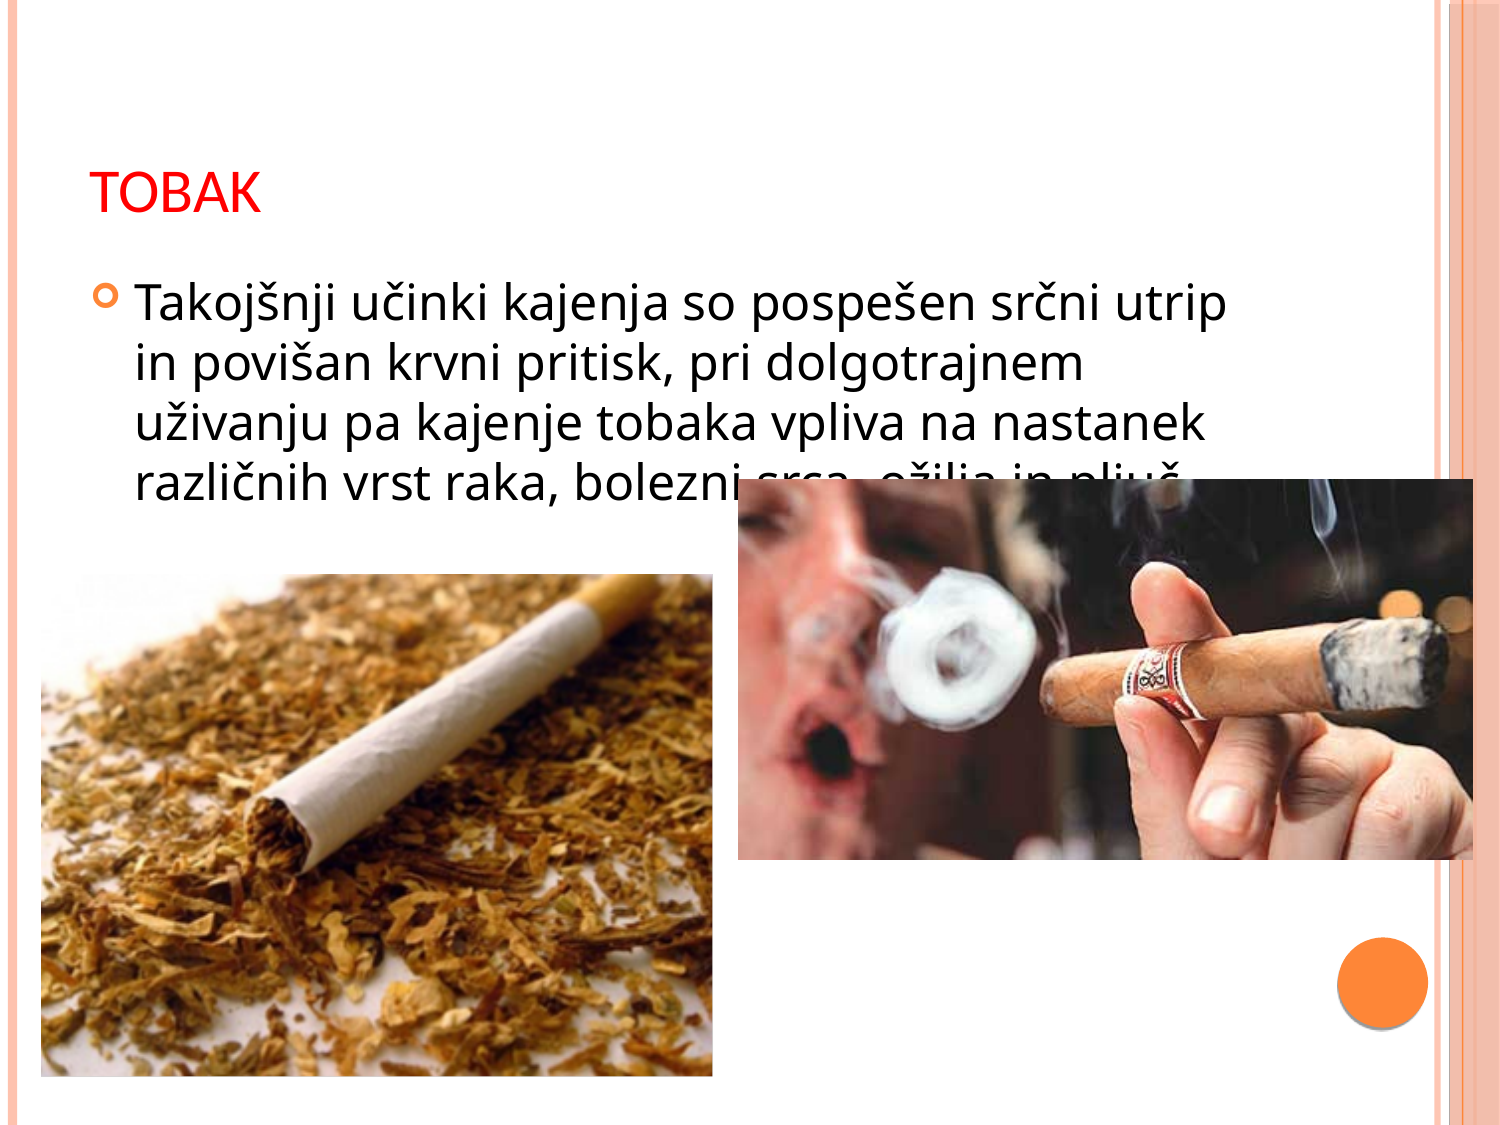

# TOBAK
Takojšnji učinki kajenja so pospešen srčni utrip in povišan krvni pritisk, pri dolgotrajnem uživanju pa kajenje tobaka vpliva na nastanek različnih vrst raka, bolezni srca, ožilja in pljuč.